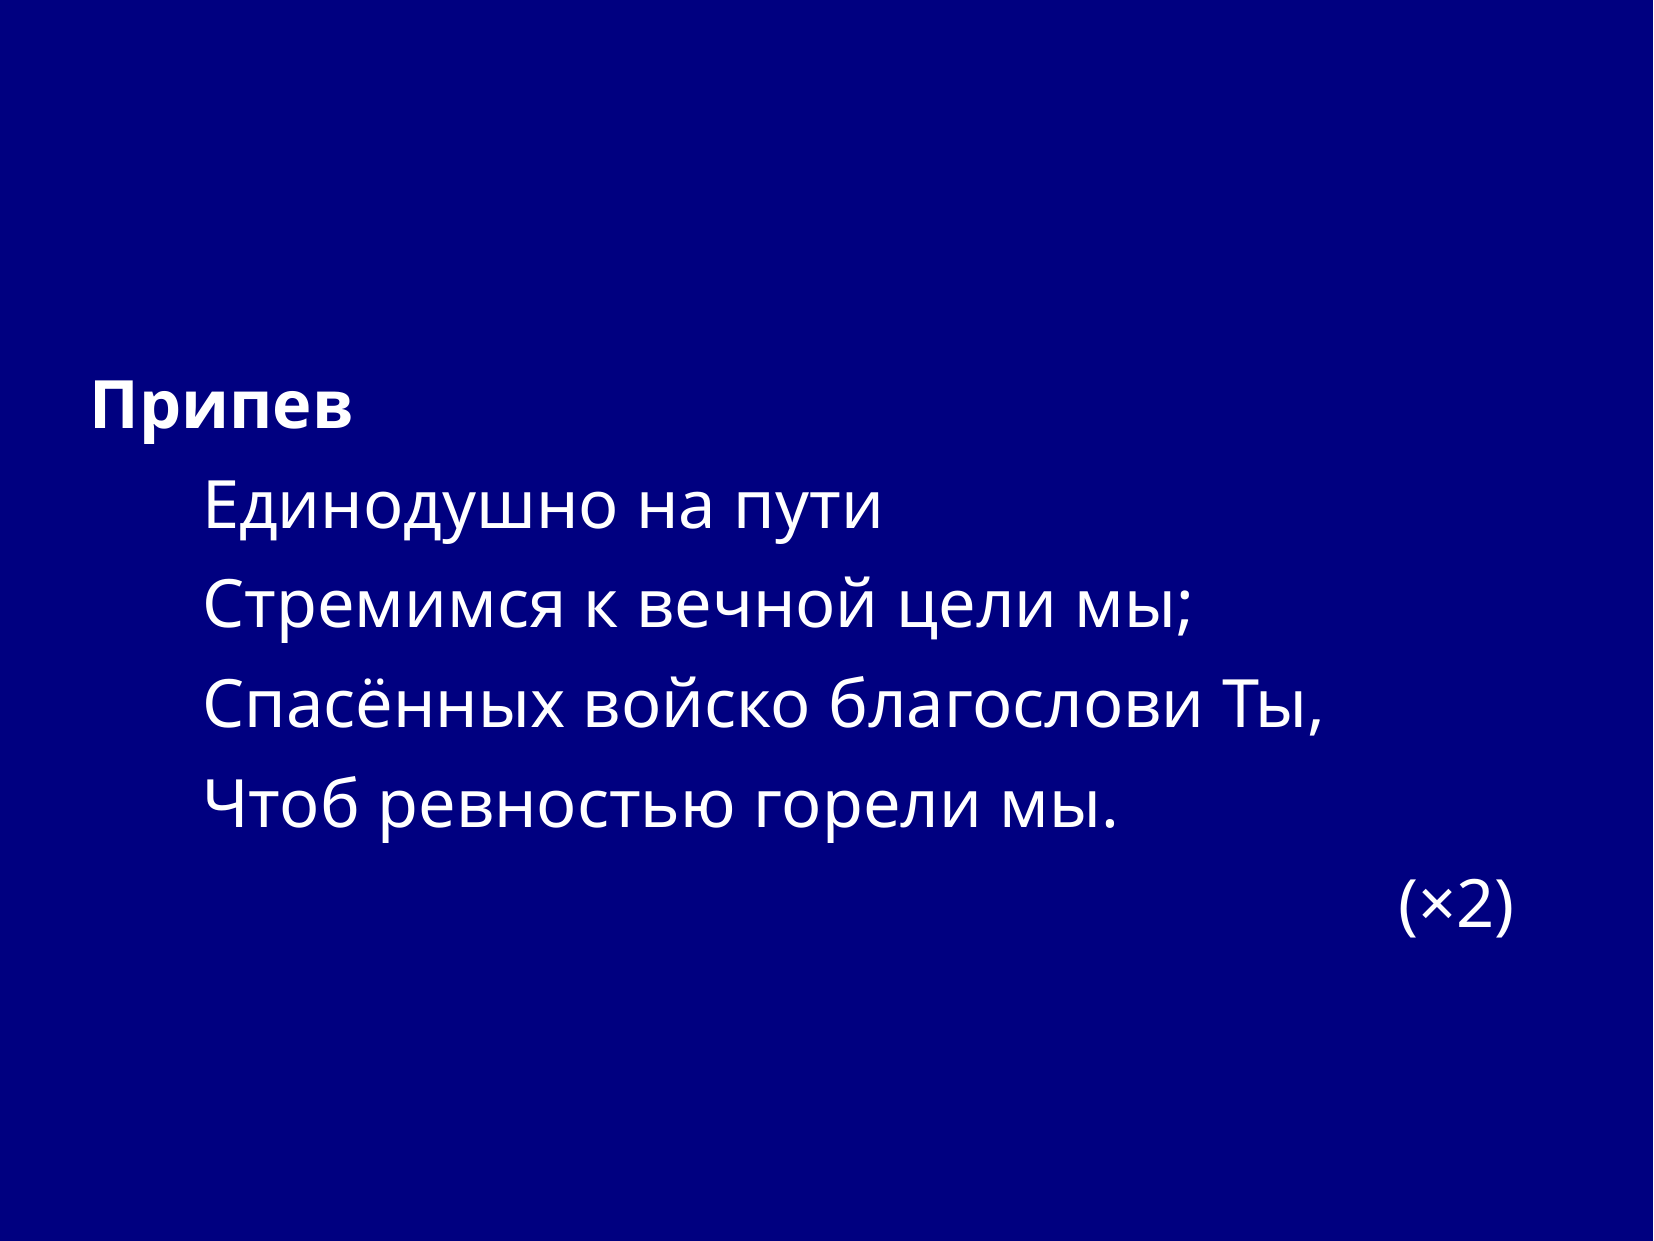

Припев
	Единодушно на пути
	Стремимся к вечной цели мы;
	Спасённых войско благослови Ты,
	Чтоб ревностью горели мы.
			(×2)